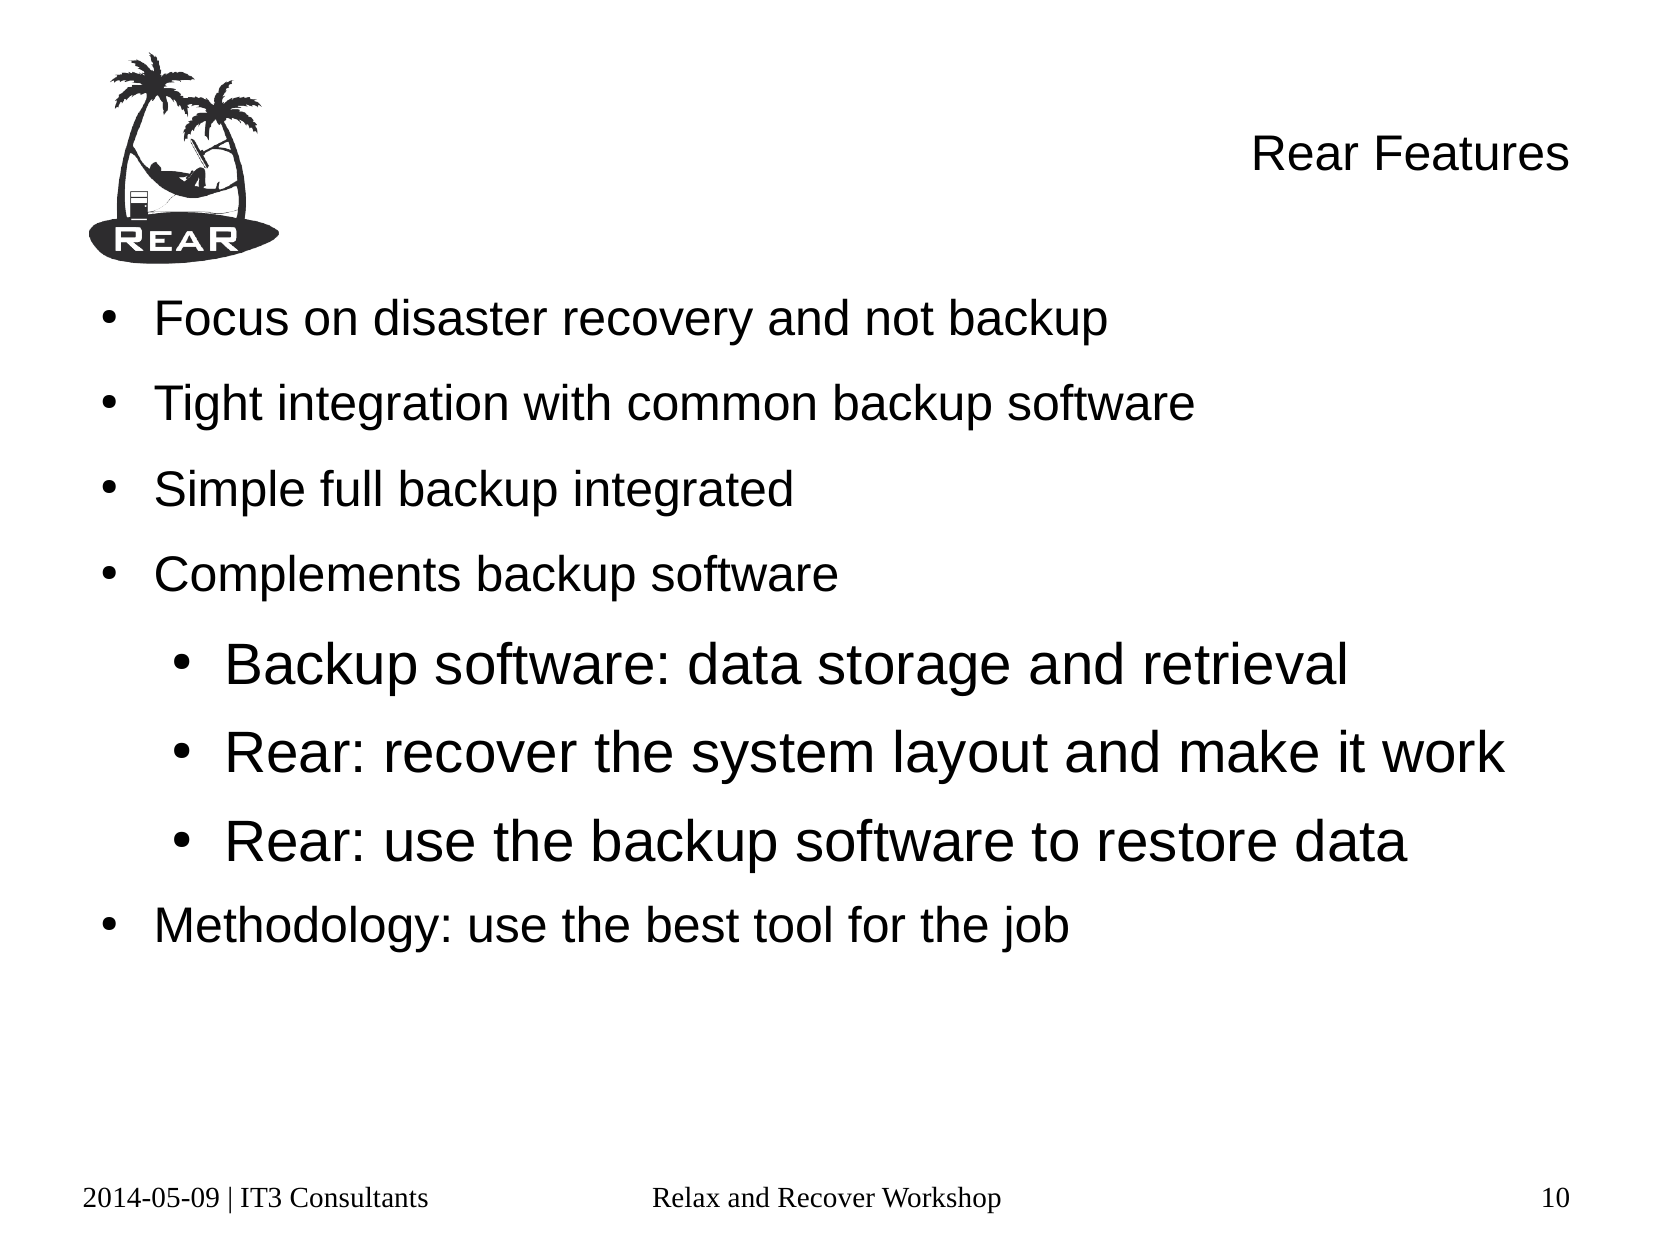

# Rear Features
Focus on disaster recovery and not backup
Tight integration with common backup software
Simple full backup integrated
Complements backup software
Backup software: data storage and retrieval
Rear: recover the system layout and make it work
Rear: use the backup software to restore data
Methodology: use the best tool for the job
2014-05-09 | IT3 Consultants
Relax and Recover Workshop
10